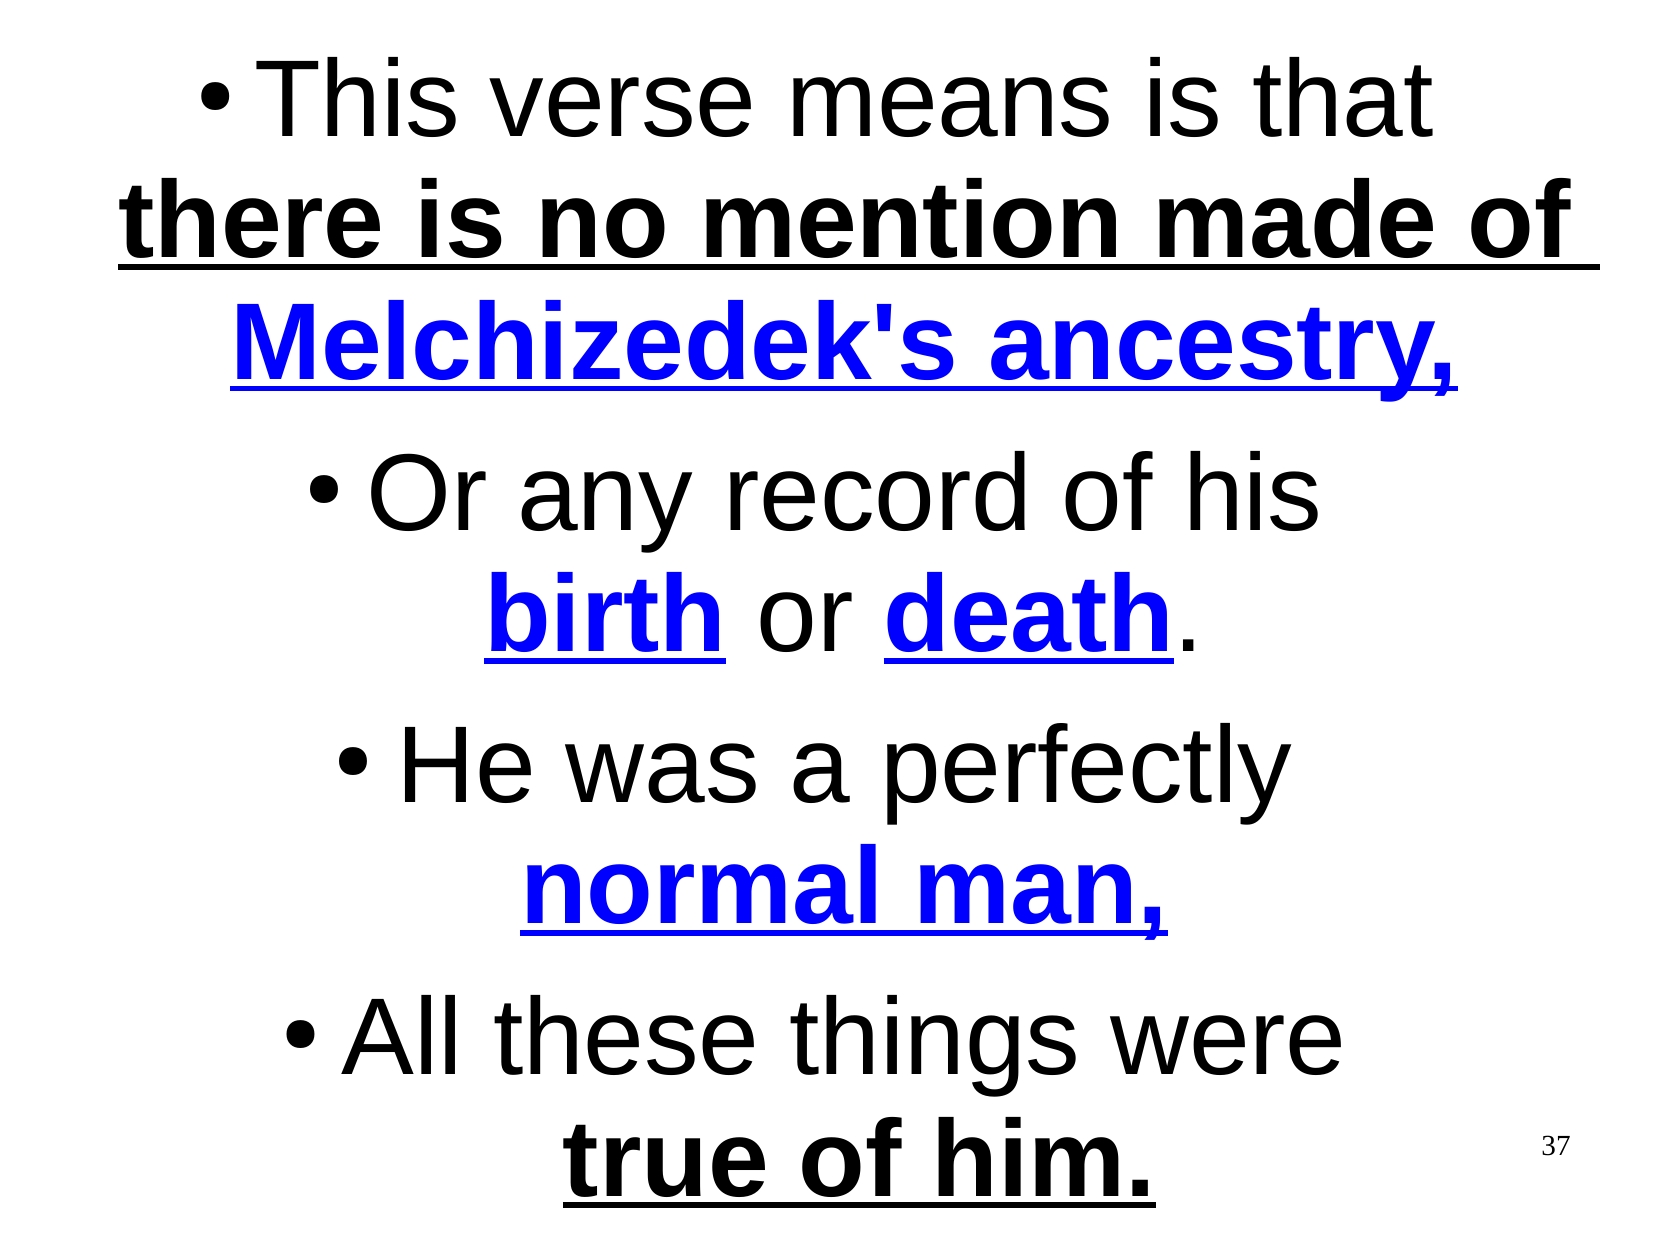

# This verse means is that there is no mention made of Melchizedek's ancestry,
Or any record of his
birth or death.
He was a perfectly
normal man,
All these things were
true of him.
37